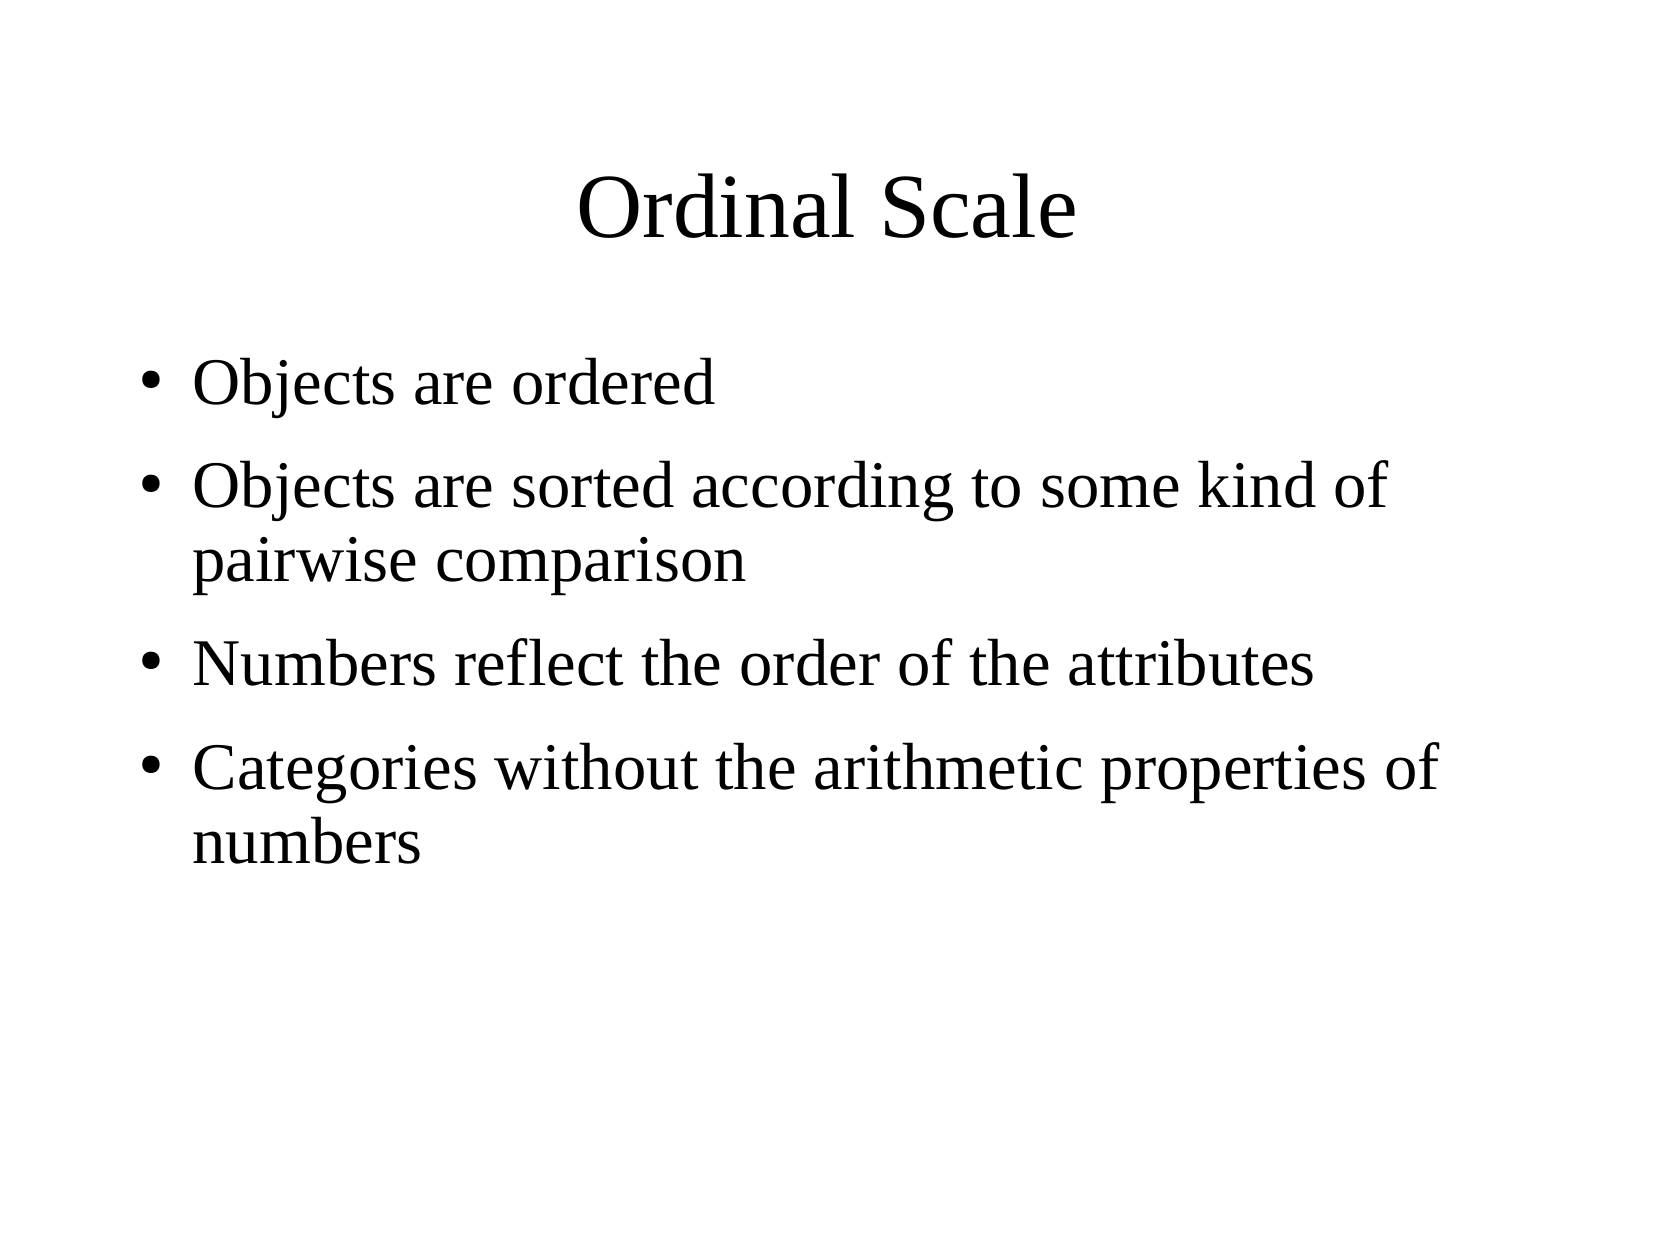

# Ordinal Scale
Objects are ordered
Objects are sorted according to some kind of pairwise comparison
Numbers reflect the order of the attributes
Categories without the arithmetic properties of numbers